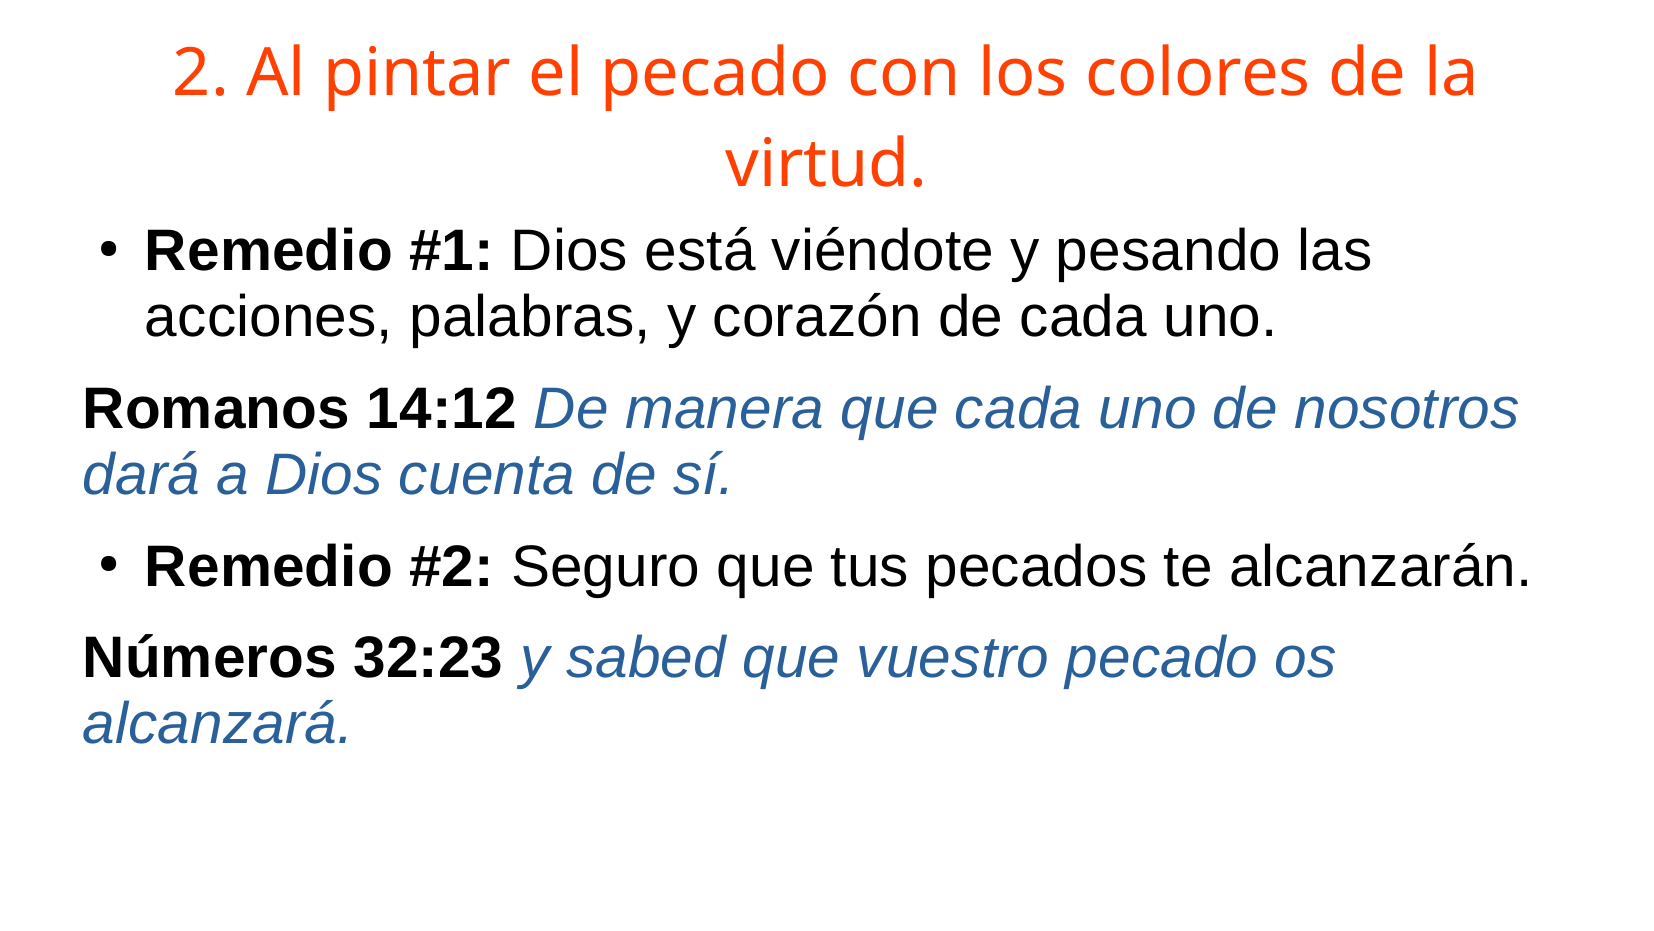

# 2. Al pintar el pecado con los colores de la virtud.
Remedio #1: Dios está viéndote y pesando las acciones, palabras, y corazón de cada uno.
Romanos 14:12 De manera que cada uno de nosotros dará a Dios cuenta de sí.
Remedio #2: Seguro que tus pecados te alcanzarán.
Números 32:23 y sabed que vuestro pecado os alcanzará.